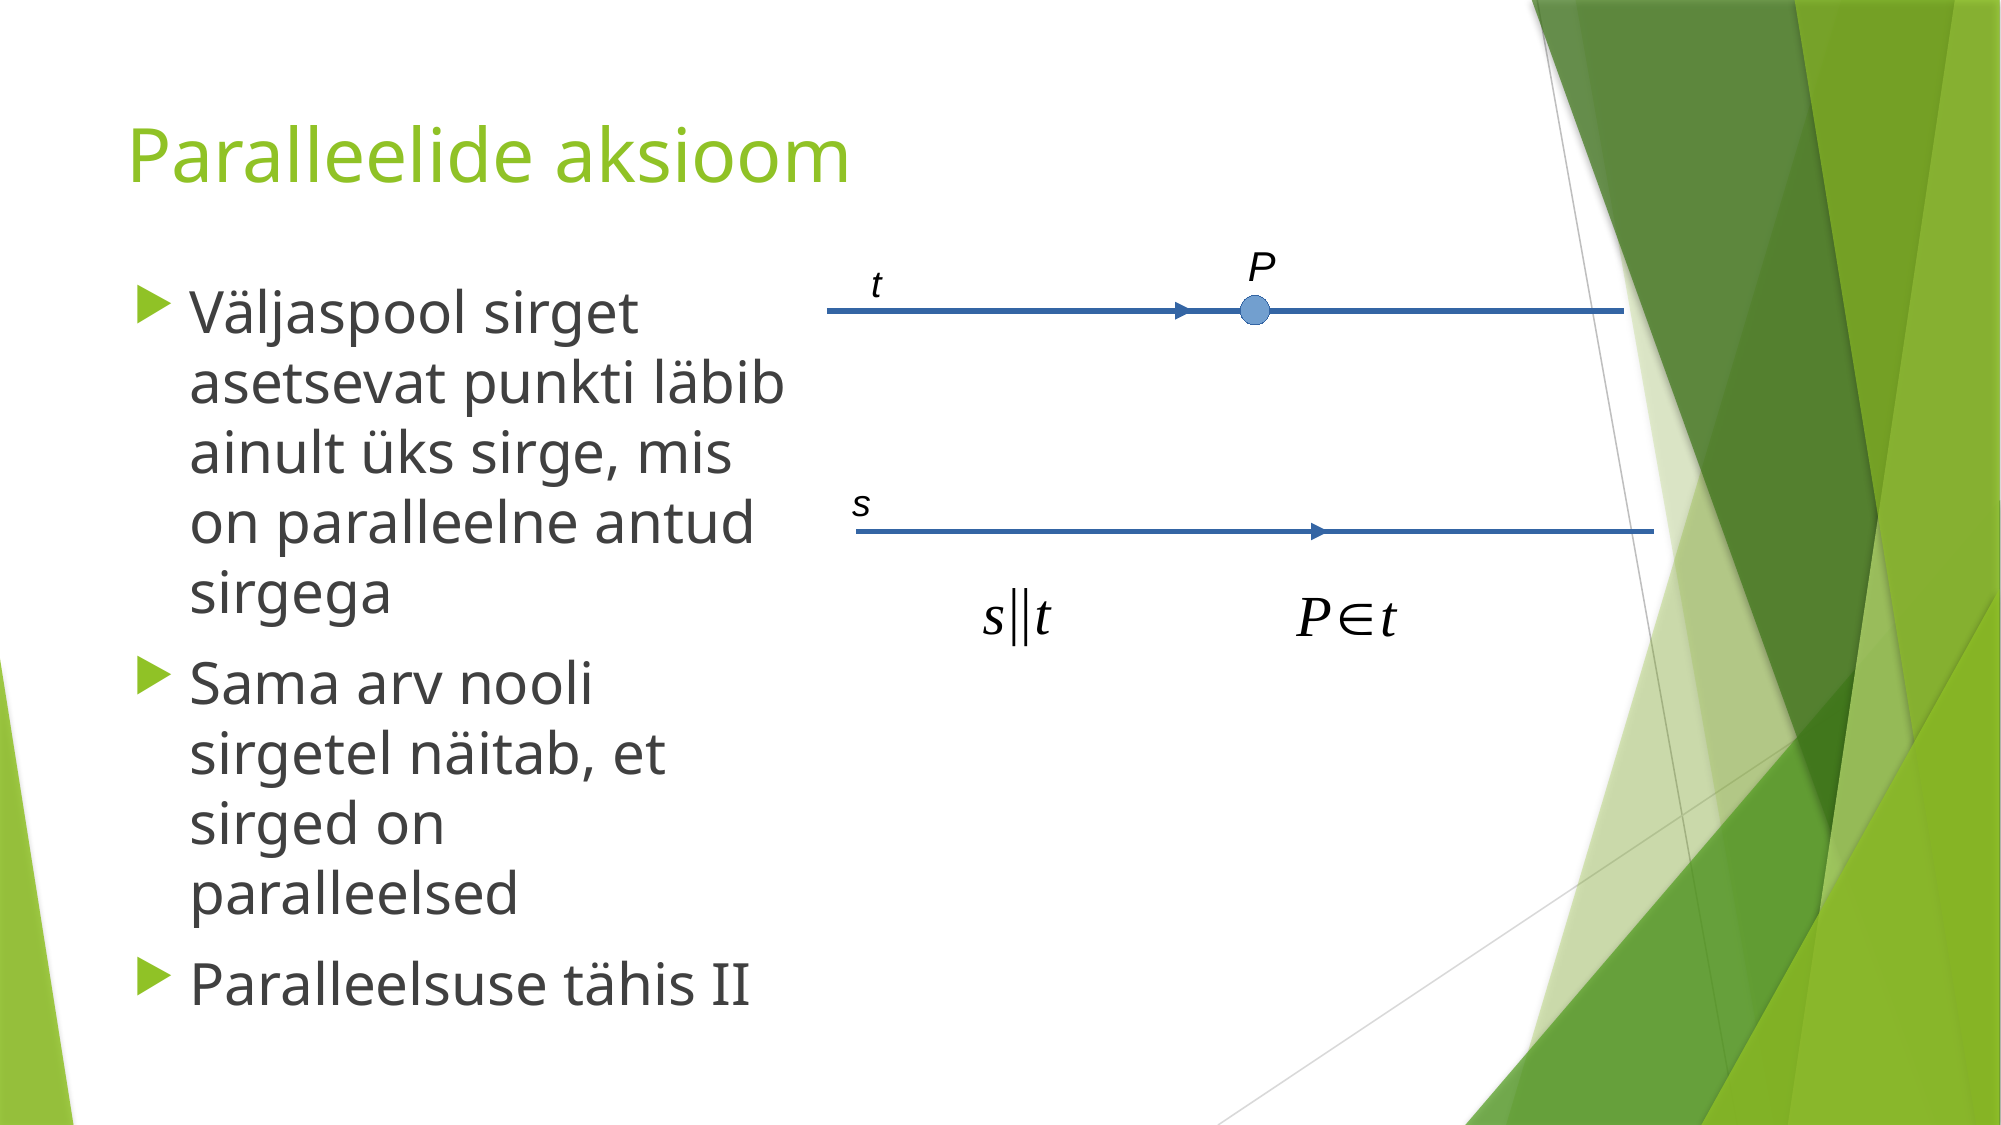

# Paralleelide aksioom
Väljaspool sirget asetsevat punkti läbib ainult üks sirge, mis on paralleelne antud sirgega
Sama arv nooli sirgetel näitab, et sirged on paralleelsed
Paralleelsuse tähis II
P
t
s